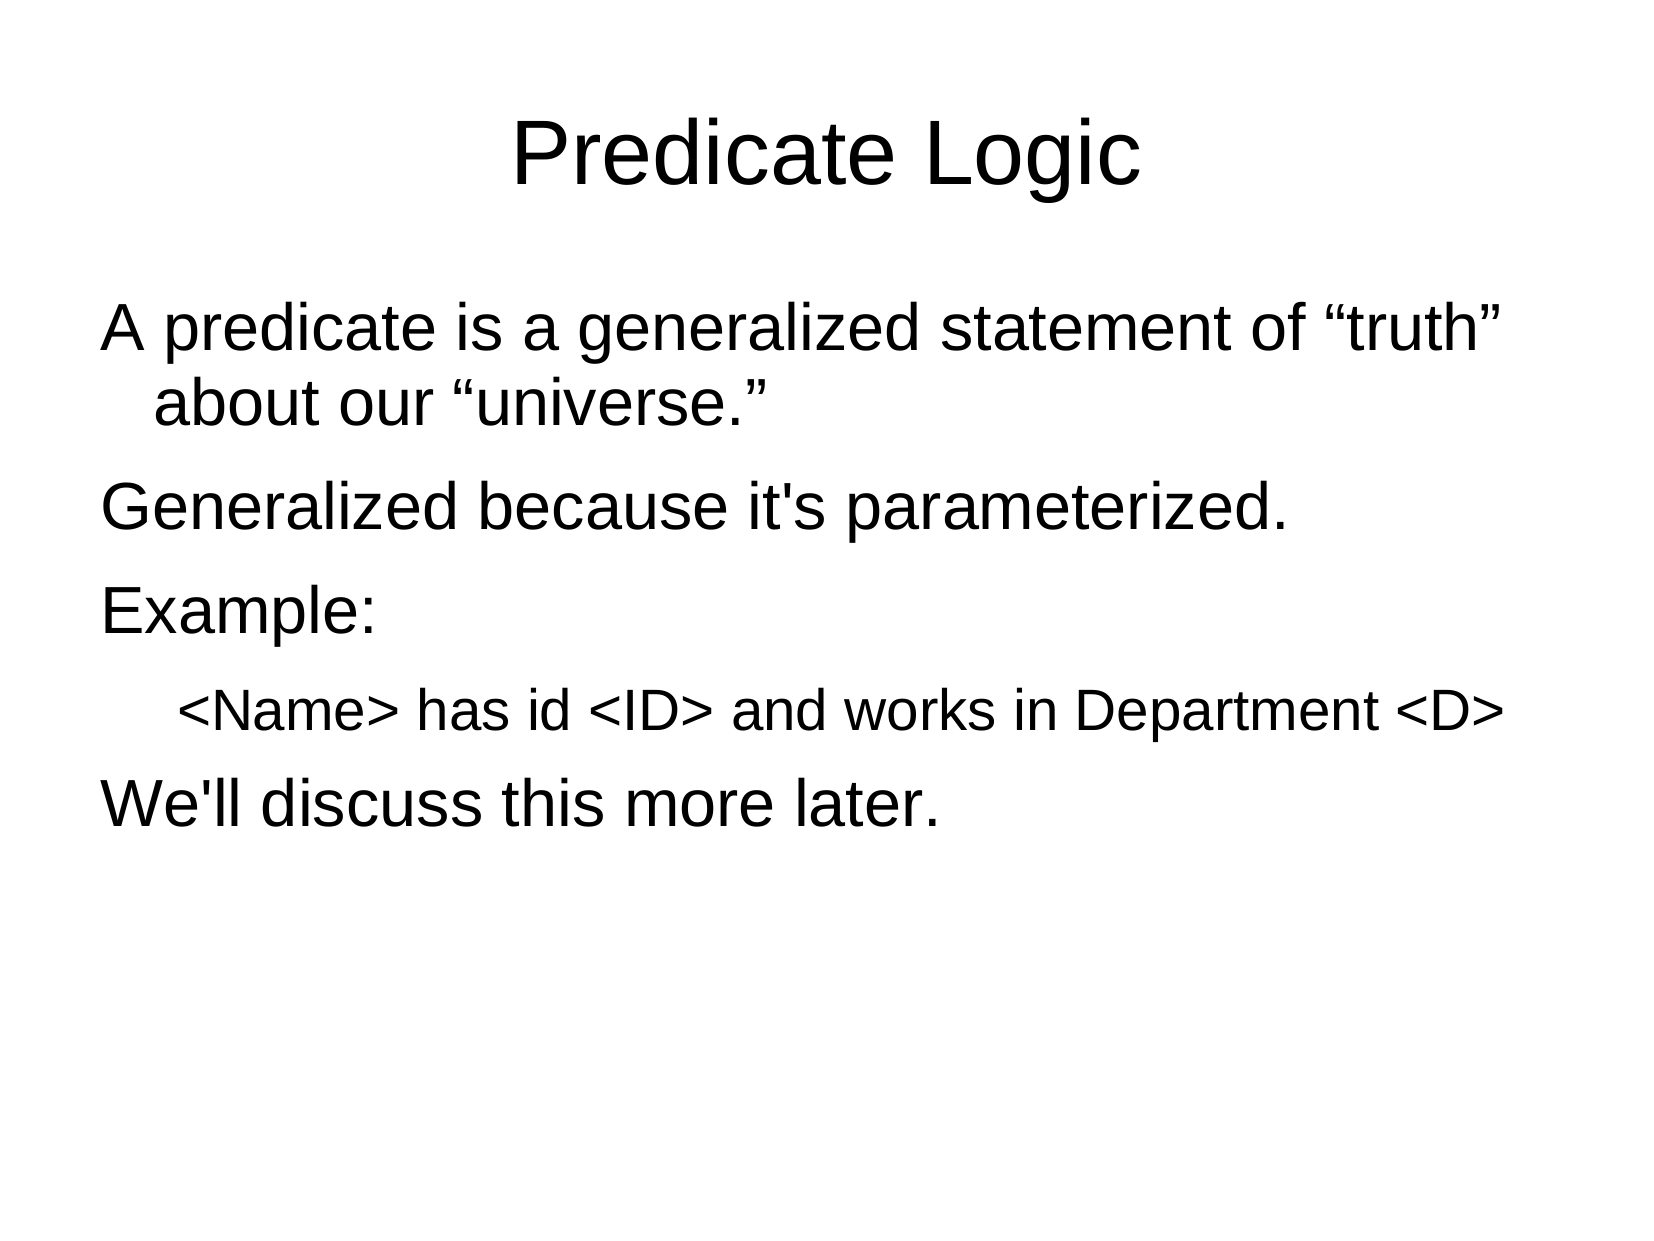

# Predicate Logic
A predicate is a generalized statement of “truth” about our “universe.”
Generalized because it's parameterized.
Example:
<Name> has id <ID> and works in Department <D>
We'll discuss this more later.